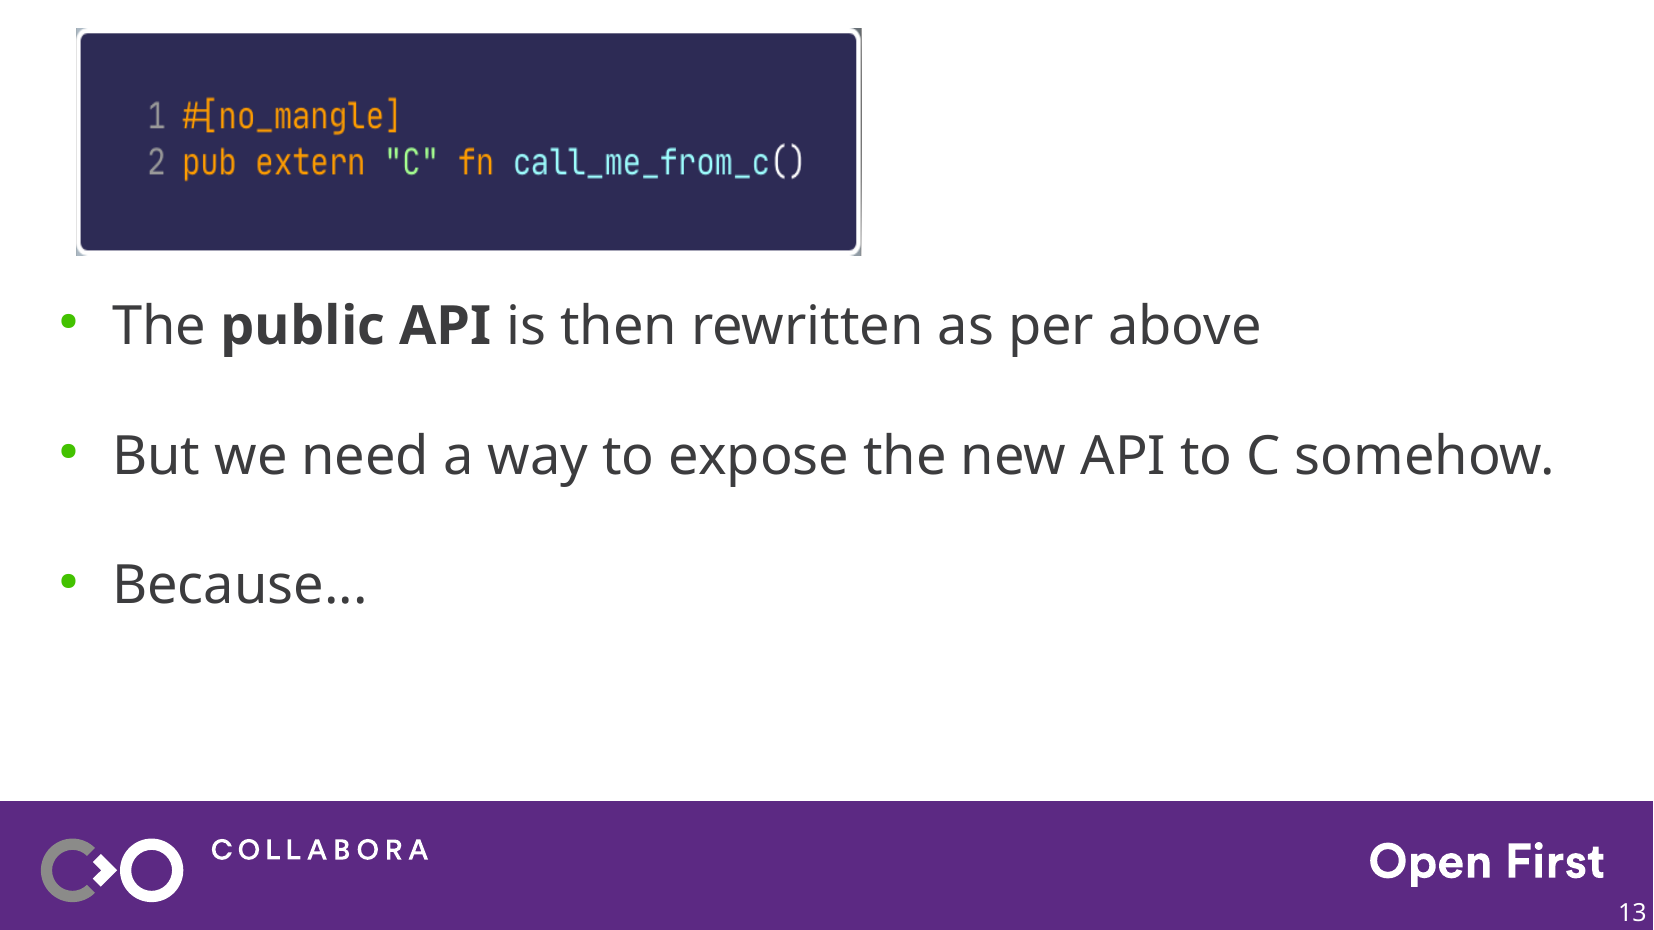

#
The public API is then rewritten as per above
But we need a way to expose the new API to C somehow.
Because...